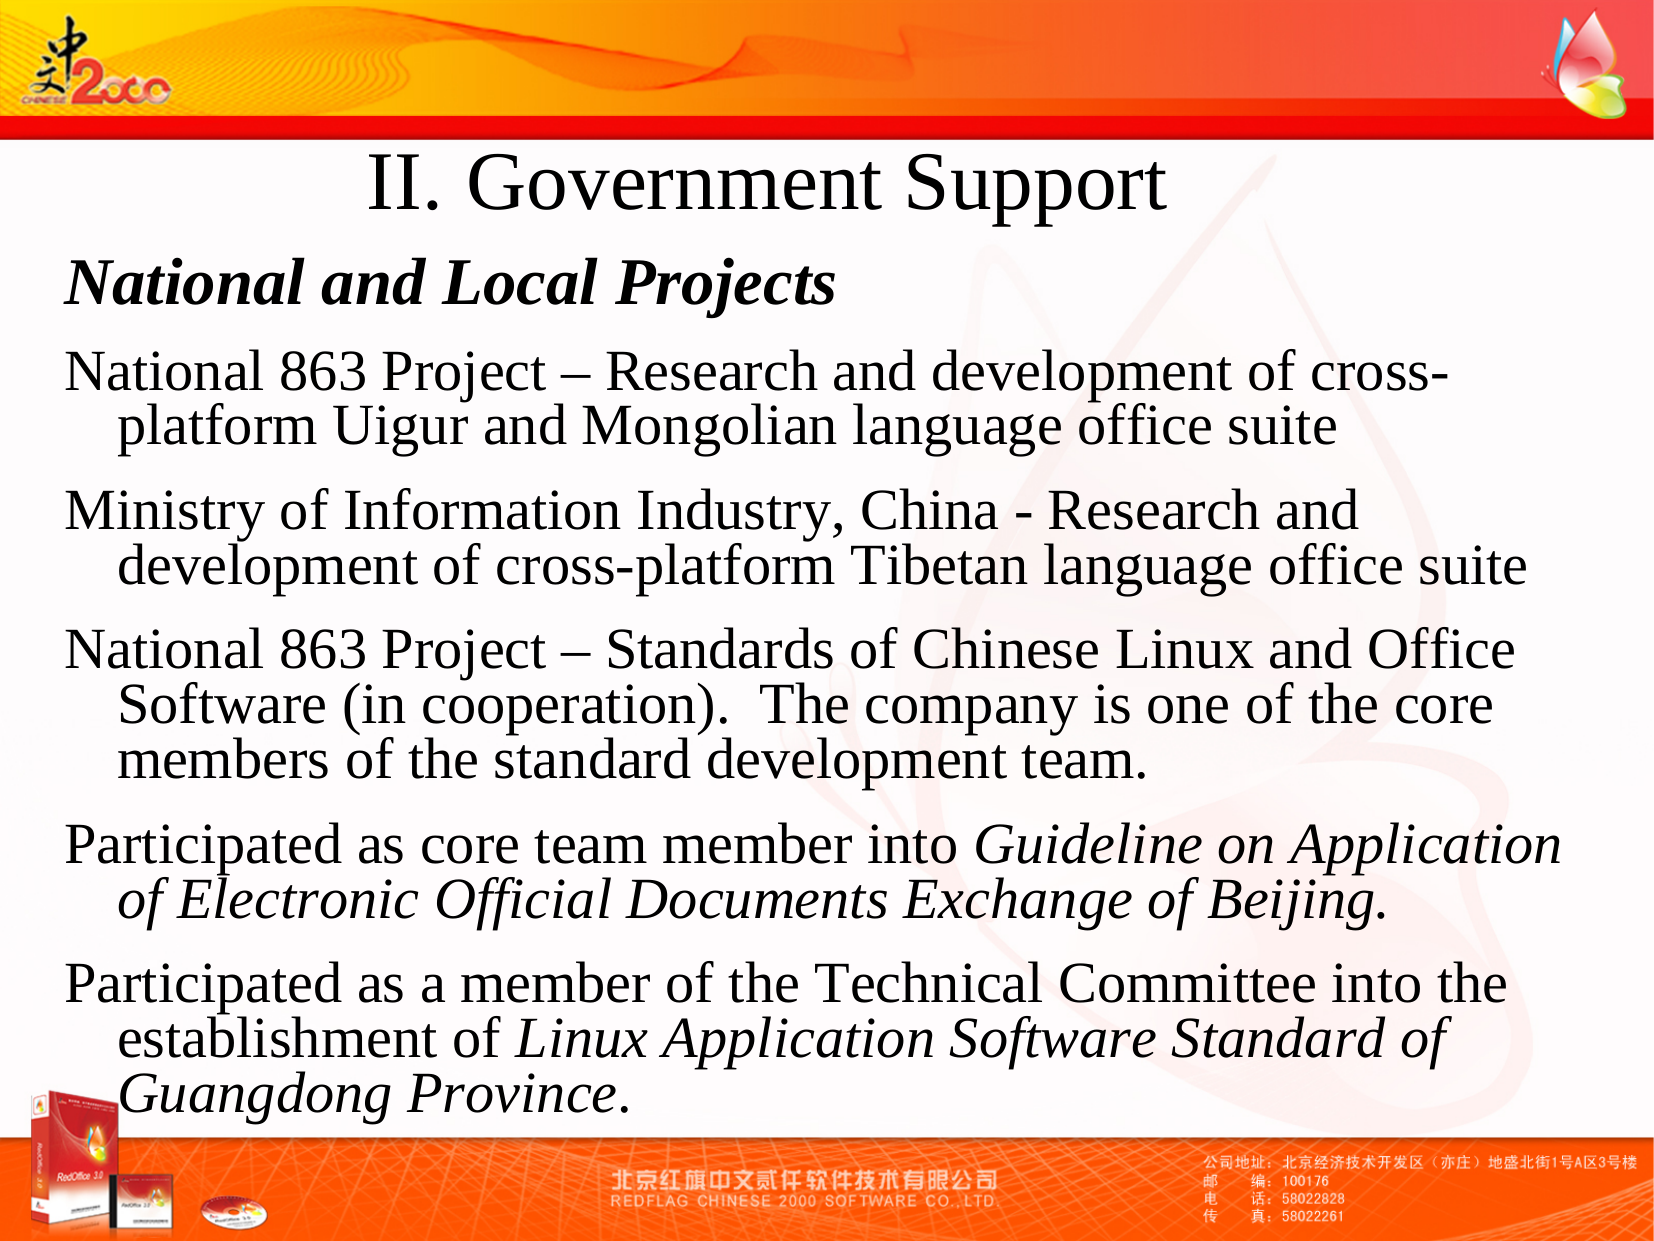

# II.	Government Support
National and Local Projects
National 863 Project – Research and development of cross-platform Uigur and Mongolian language office suite
Ministry of Information Industry, China - Research and development of cross-platform Tibetan language office suite
National 863 Project – Standards of Chinese Linux and Office Software (in cooperation). The company is one of the core members of the standard development team.
Participated as core team member into Guideline on Application of Electronic Official Documents Exchange of Beijing.
Participated as a member of the Technical Committee into the establishment of Linux Application Software Standard of Guangdong Province.